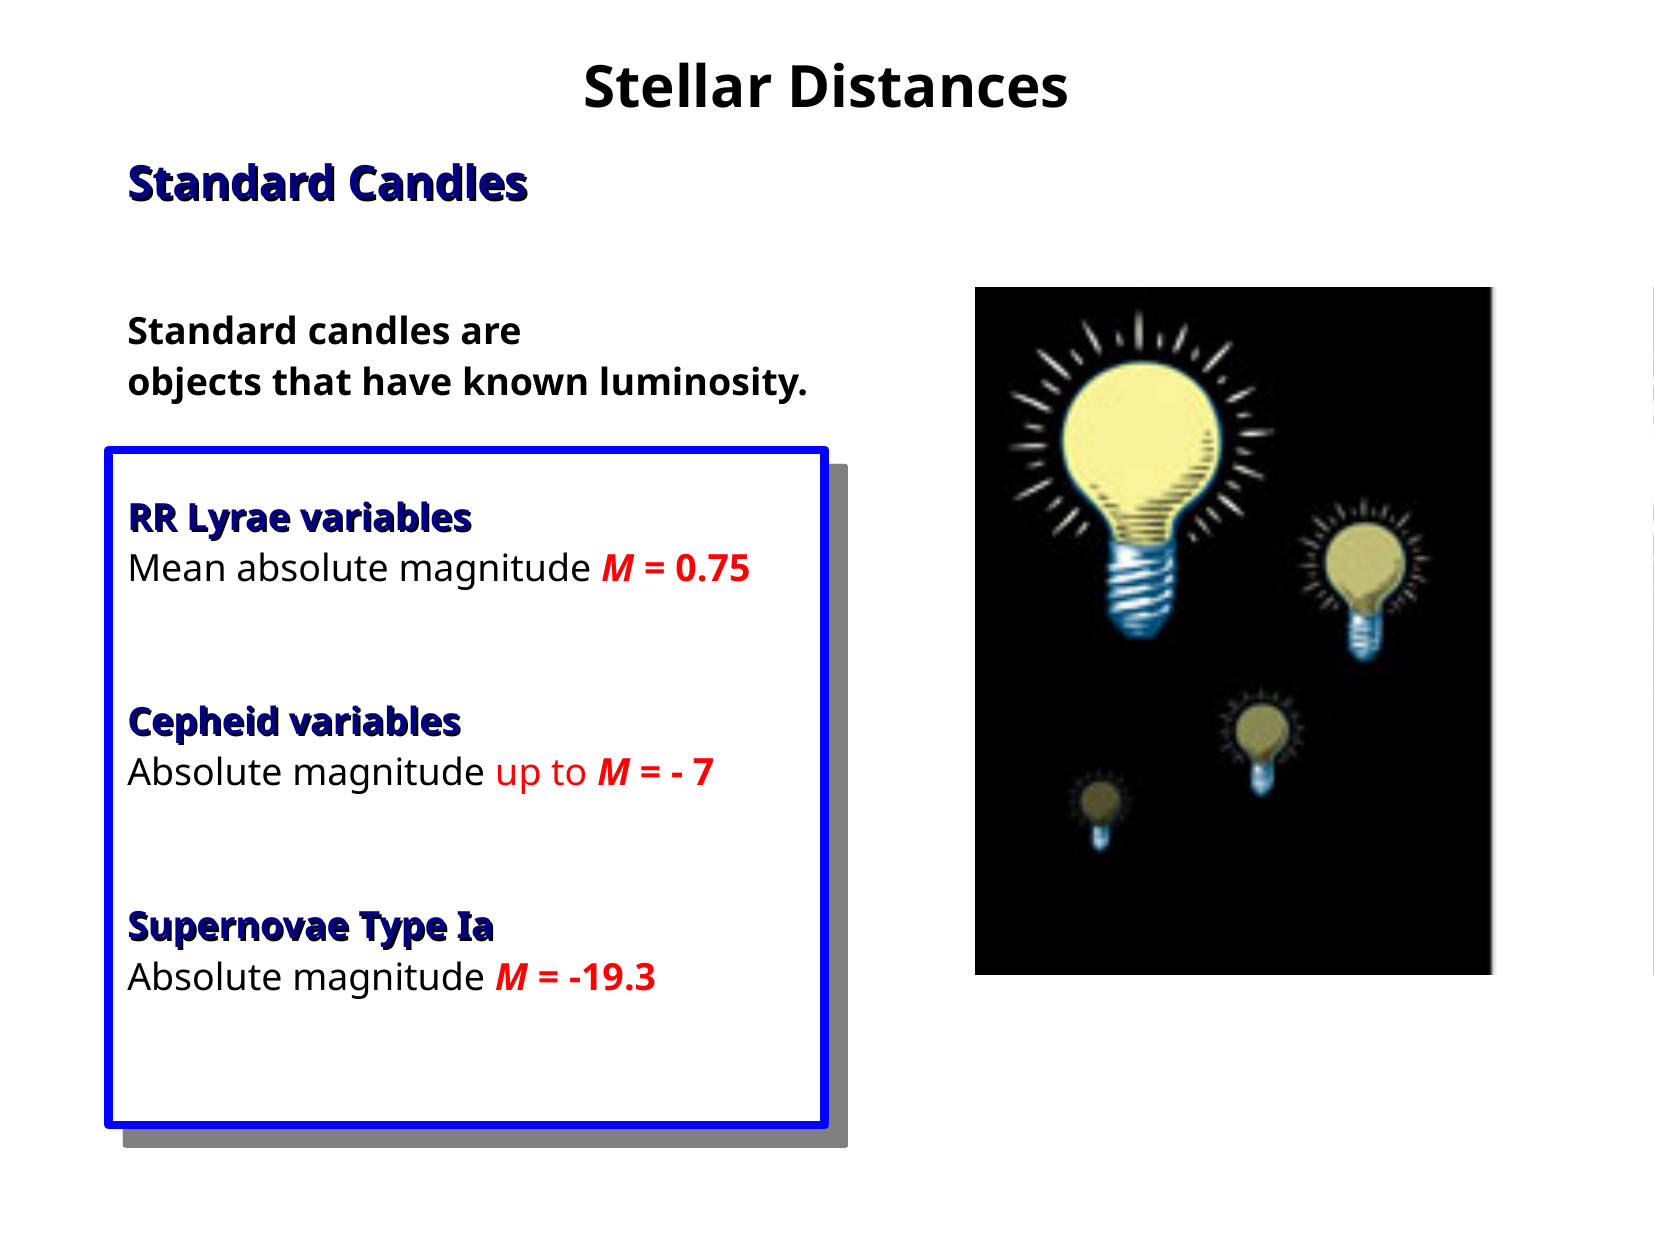

Stellar Distances
Standard Candles
Standard candles are
objects that have known luminosity.
RR Lyrae variables
Mean absolute magnitude M = 0.75
Cepheid variables
Absolute magnitude up to M = - 7
Supernovae Type Ia
Absolute magnitude M = -19.3